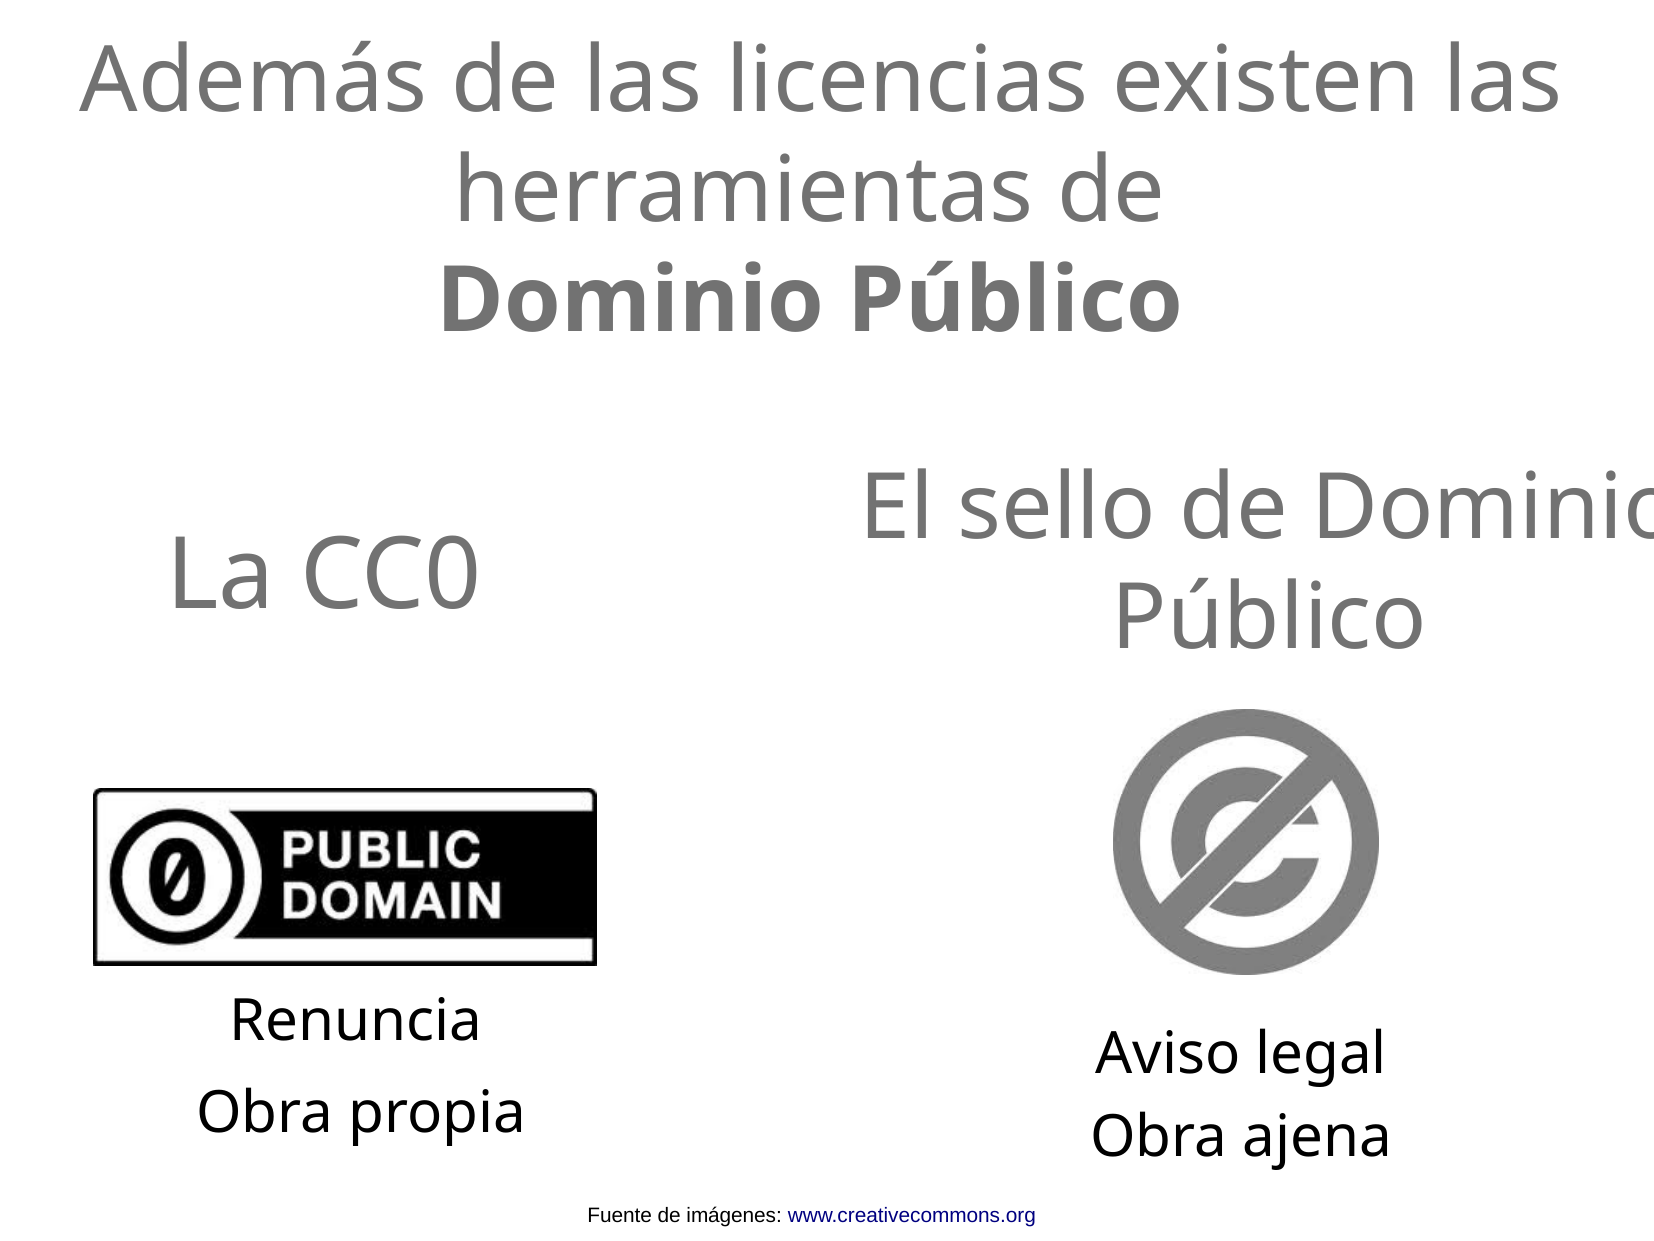

Además de las licencias existen las herramientas de
Dominio Público
El sello de Dominio Público
La CC0
 Renuncia
Aviso legal
Obra propia
Obra ajena
Fuente de imágenes: www.creativecommons.org